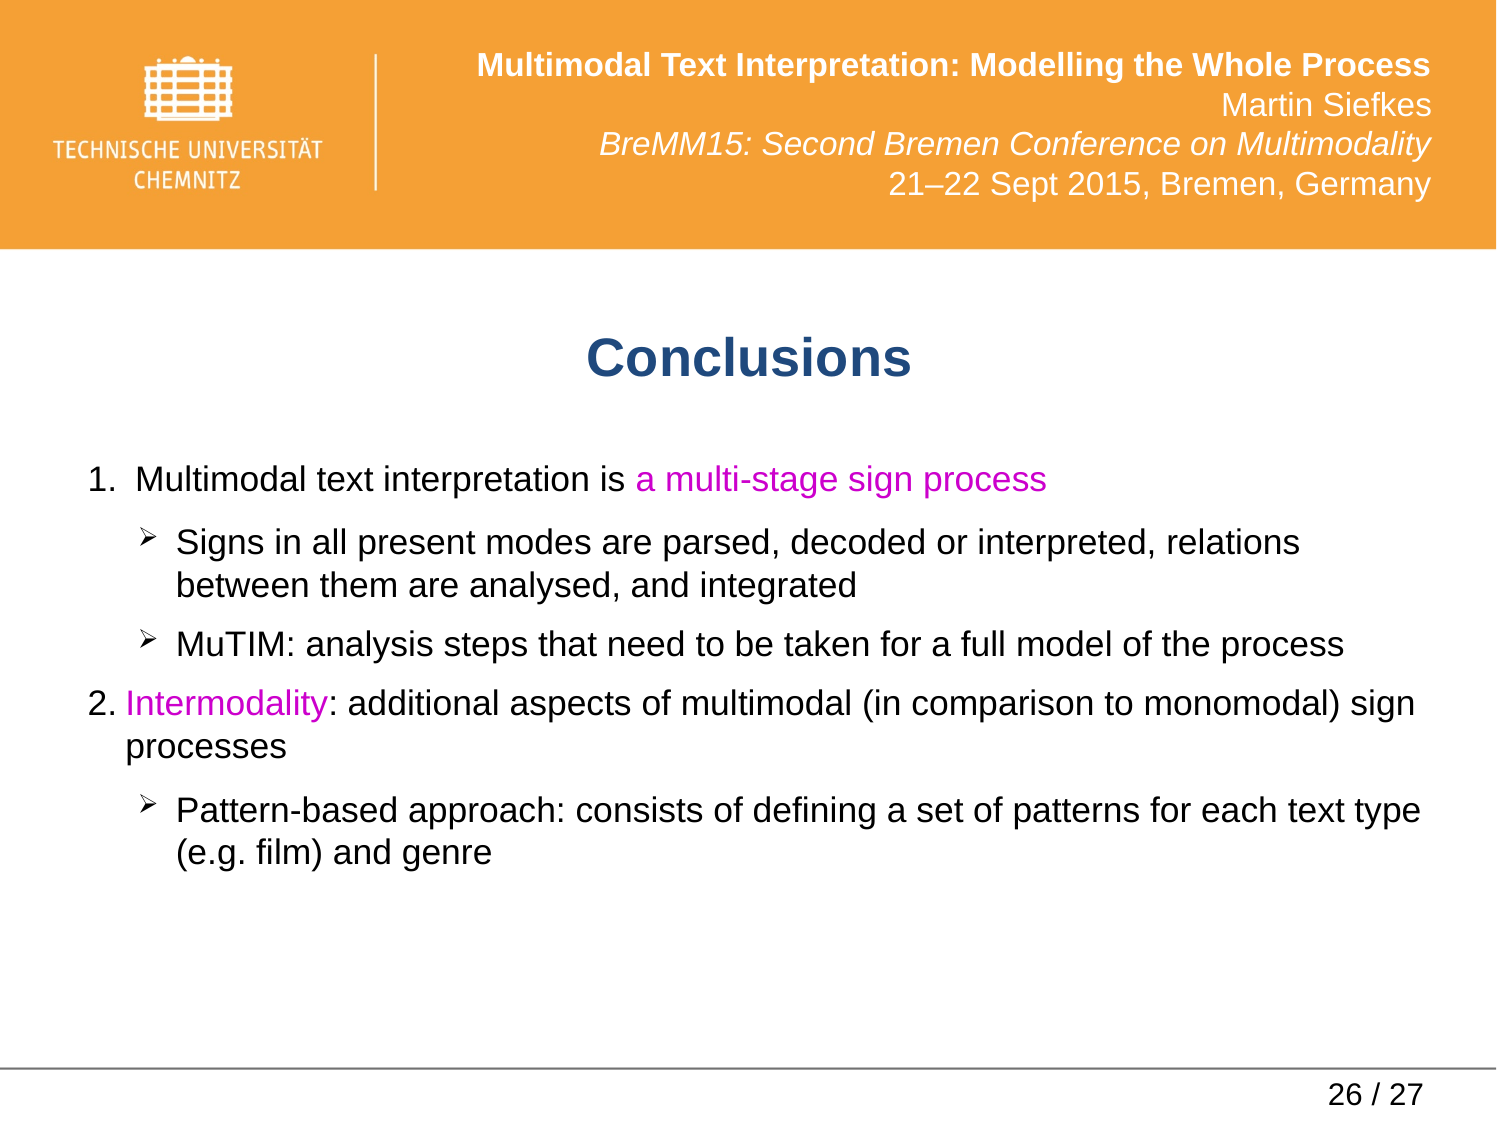

#
Conclusions
 Multimodal text interpretation is a multi-stage sign process
Signs in all present modes are parsed, decoded or interpreted, relations between them are analysed, and integrated
MuTIM: analysis steps that need to be taken for a full model of the process
Intermodality: additional aspects of multimodal (in comparison to monomodal) sign processes
Pattern-based approach: consists of defining a set of patterns for each text type (e.g. film) and genre